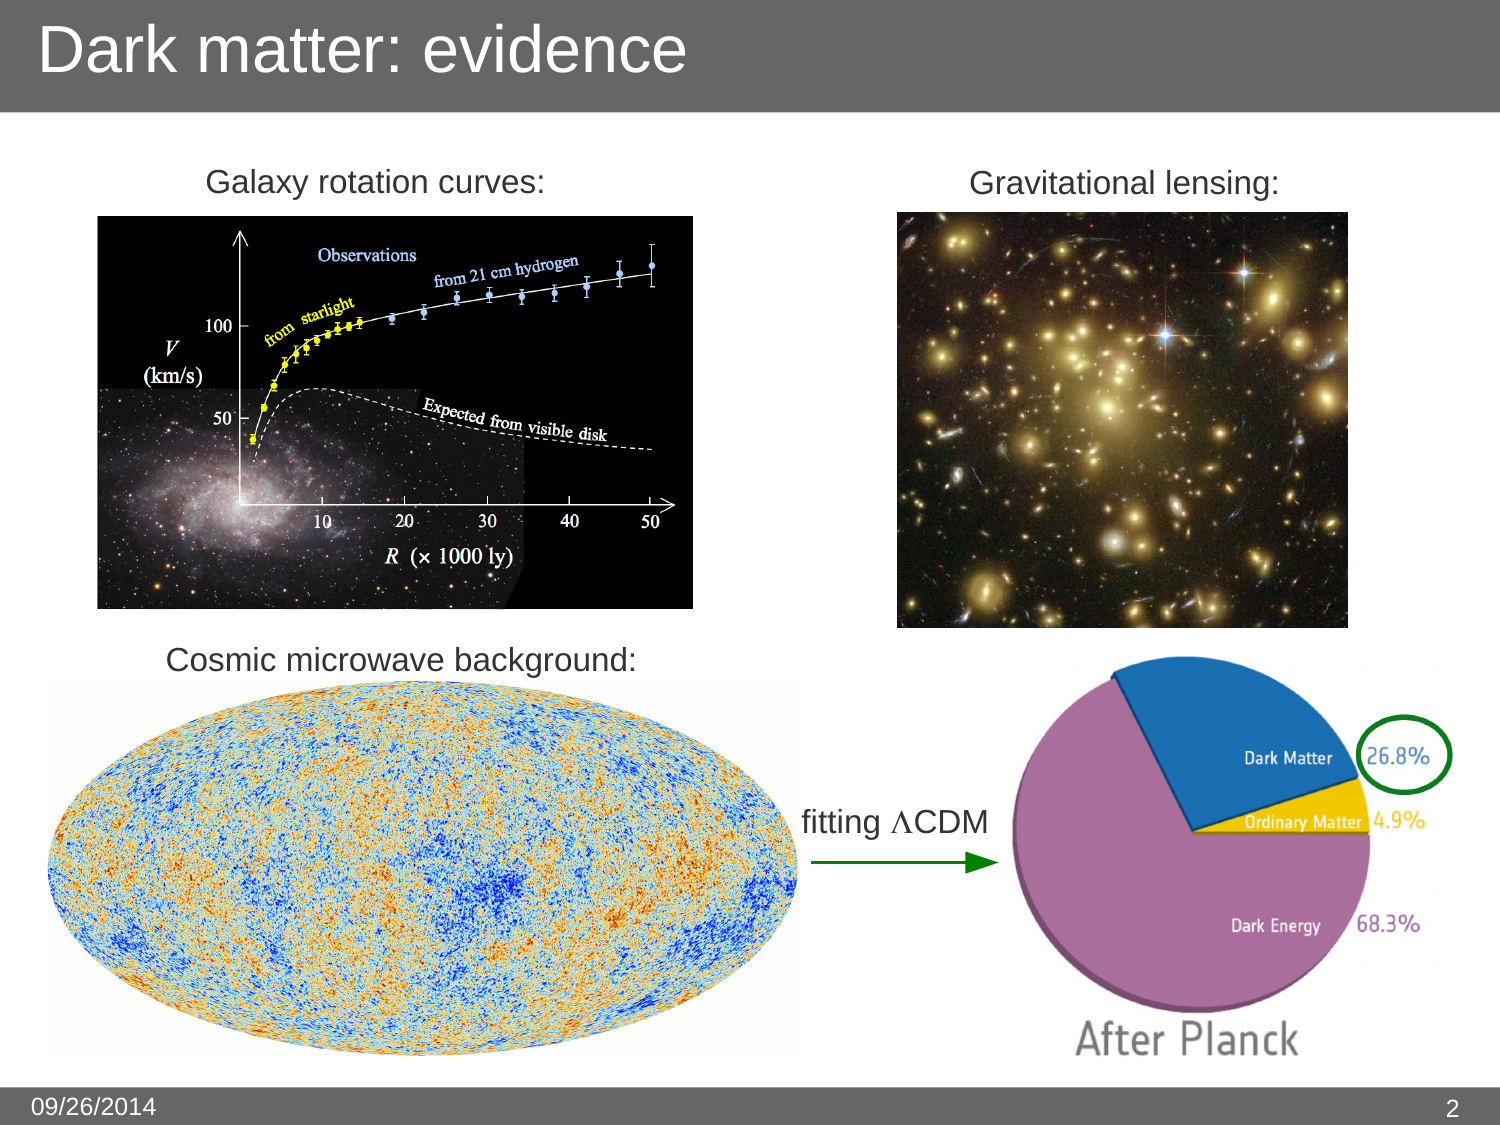

# Dark matter: evidence
Galaxy rotation curves:
Gravitational lensing:
Cosmic microwave background:
fitting LCDM